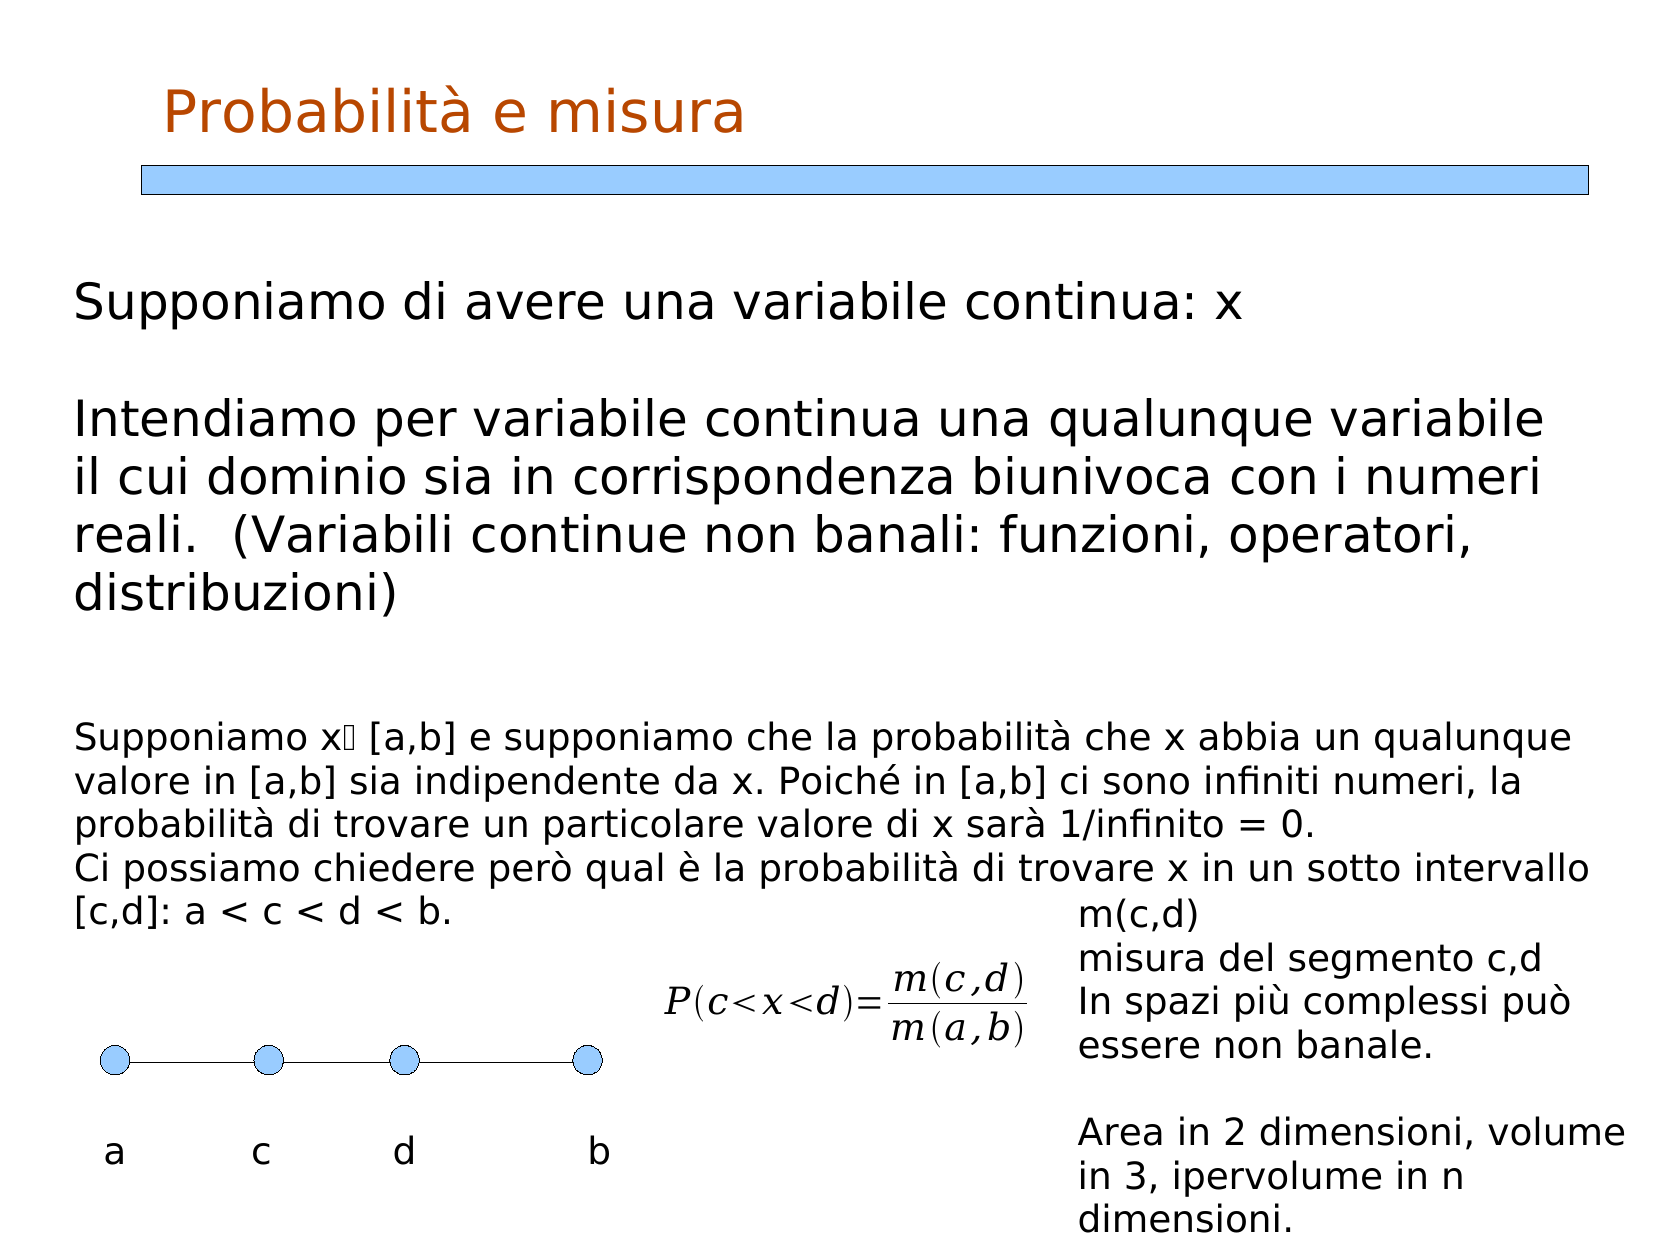

Probabilità e misura
Supponiamo di avere una variabile continua: x
Intendiamo per variabile continua una qualunque variabile il cui dominio sia in corrispondenza biunivoca con i numeri reali. (Variabili continue non banali: funzioni, operatori, distribuzioni)
Supponiamo x [a,b] e supponiamo che la probabilità che x abbia un qualunque valore in [a,b] sia indipendente da x. Poiché in [a,b] ci sono infiniti numeri, la probabilità di trovare un particolare valore di x sarà 1/infinito = 0.
Ci possiamo chiedere però qual è la probabilità di trovare x in un sotto intervallo [c,d]: a < c < d < b.
m(c,d)
misura del segmento c,d
In spazi più complessi può essere non banale.
Area in 2 dimensioni, volume in 3, ipervolume in n dimensioni.
a
c
d
b